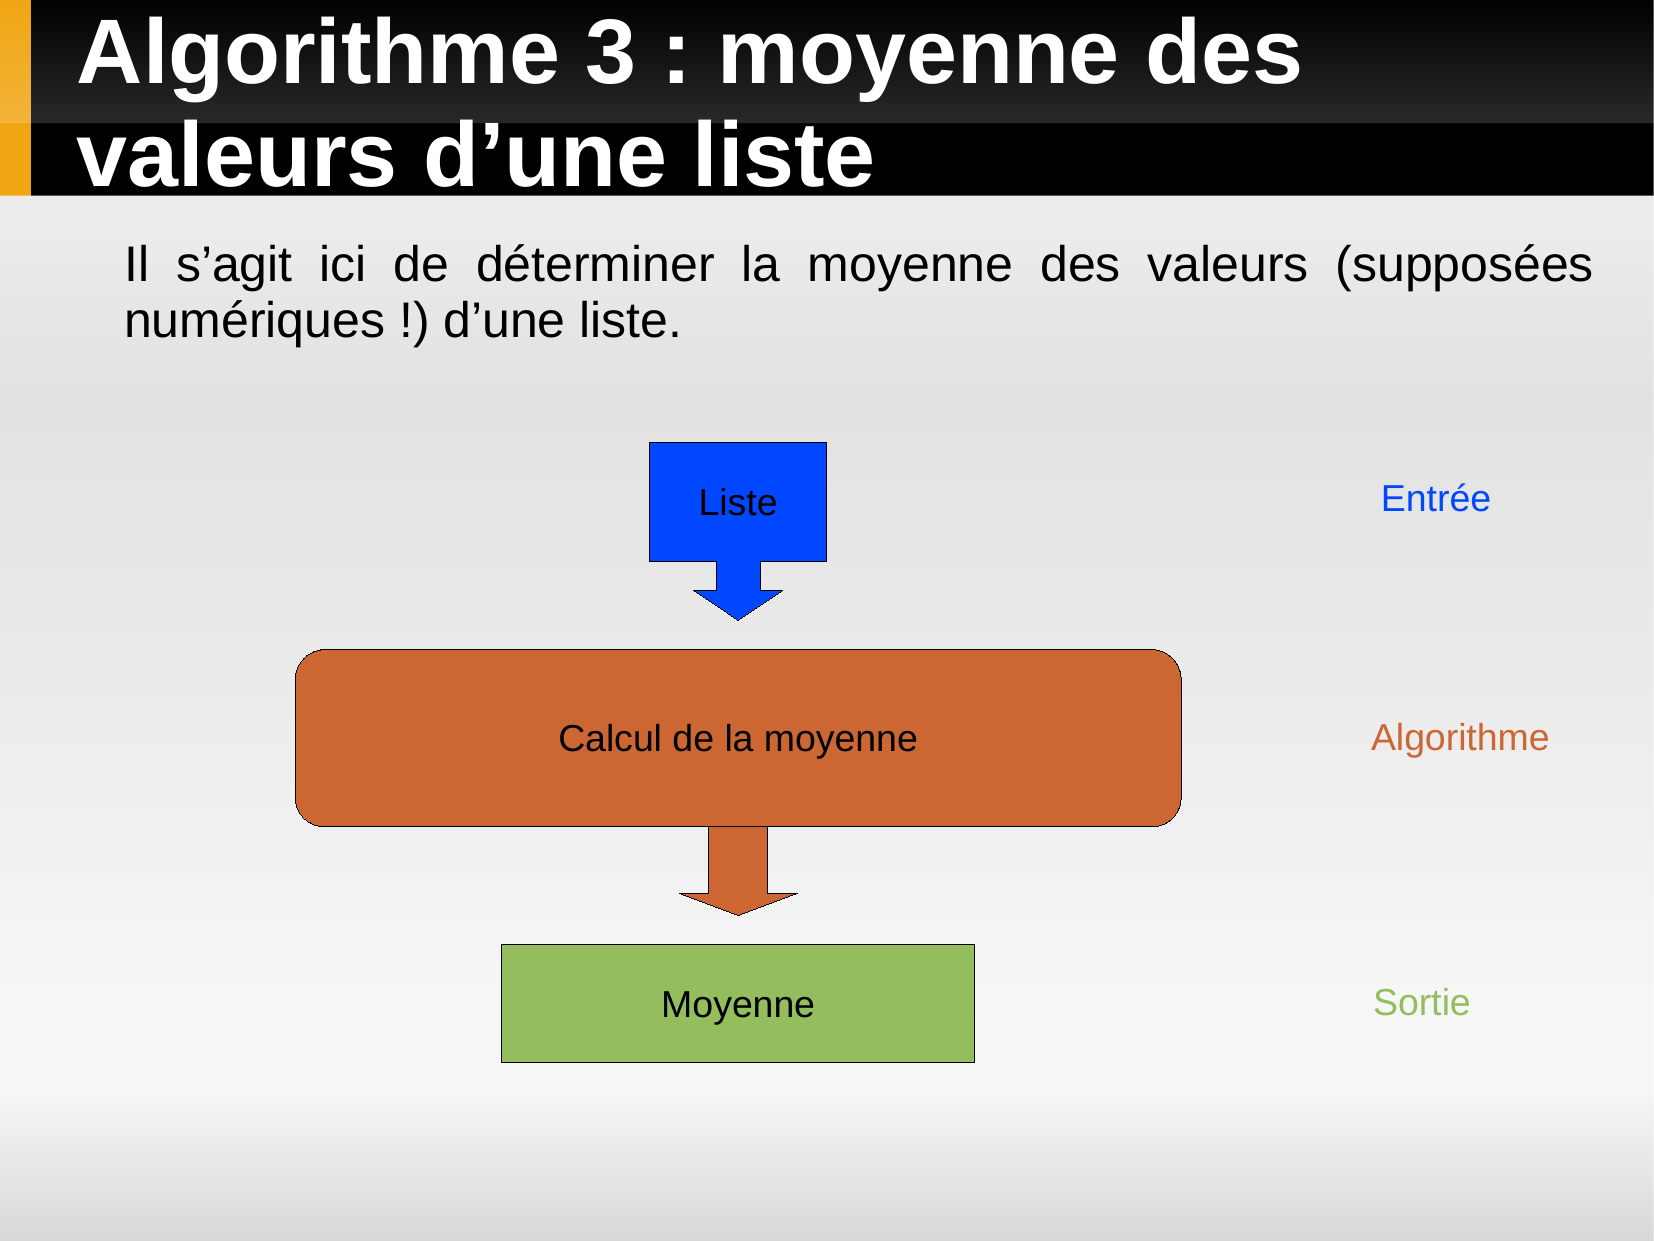

# Algorithme 3 : moyenne des valeurs d’une liste
Il s’agit ici de déterminer la moyenne des valeurs (supposées numériques !) d’une liste.
Liste
Entrée
Calcul de la moyenne
Algorithme
Moyenne
Sortie